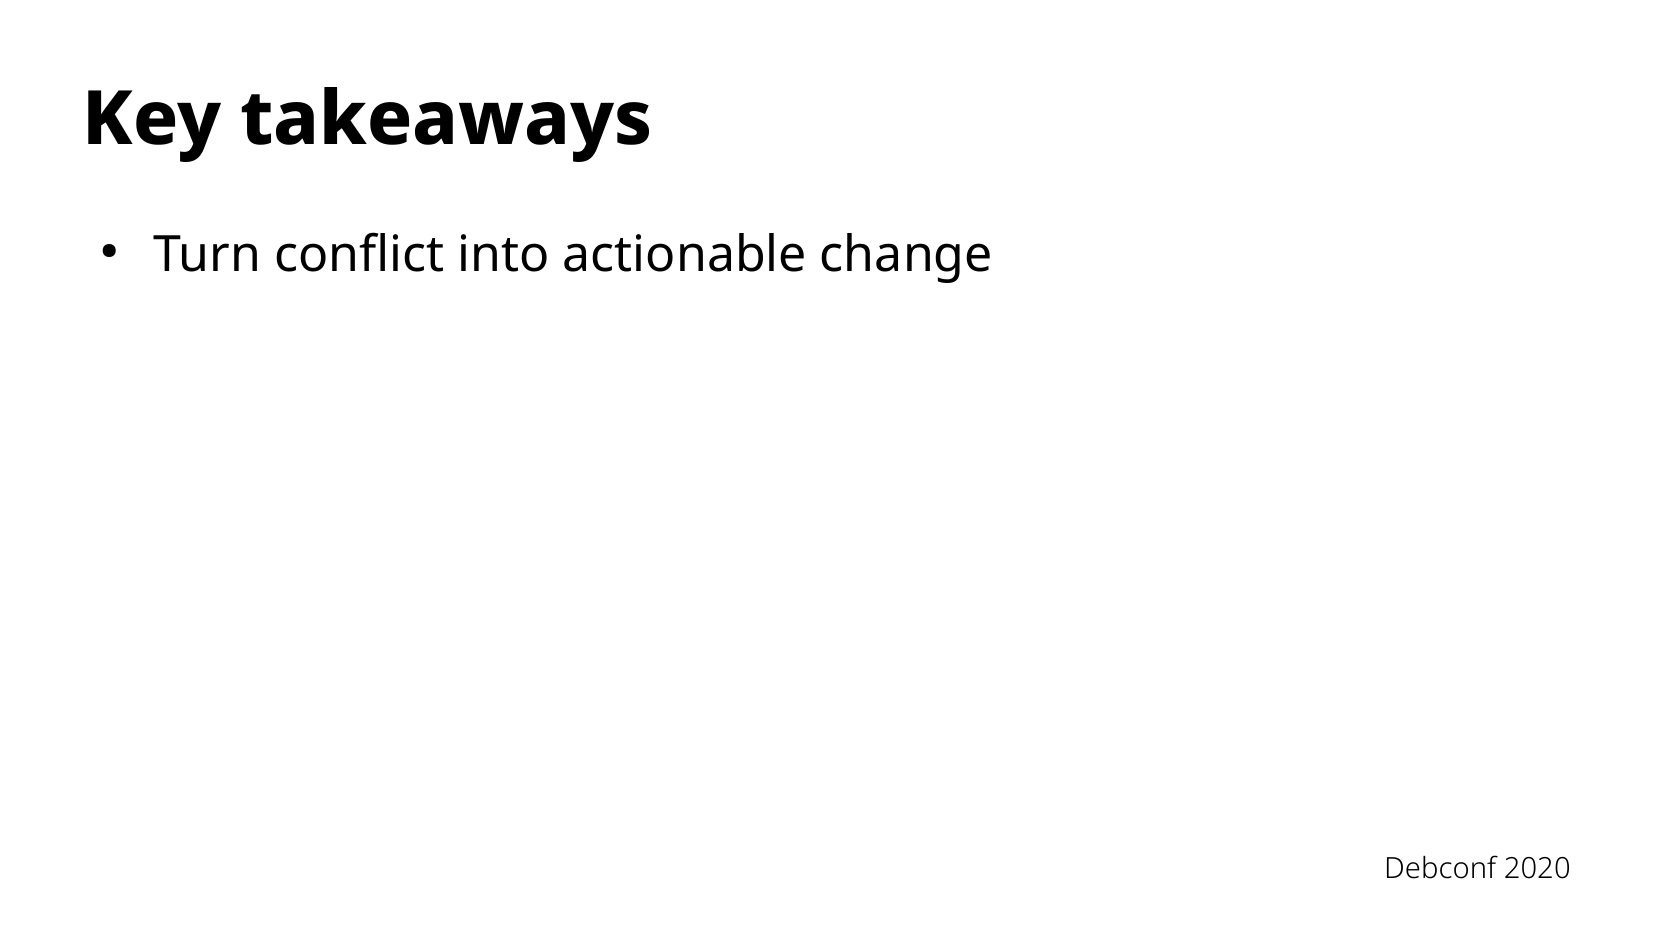

# Key takeaways
Turn conflict into actionable change
Debconf 2020